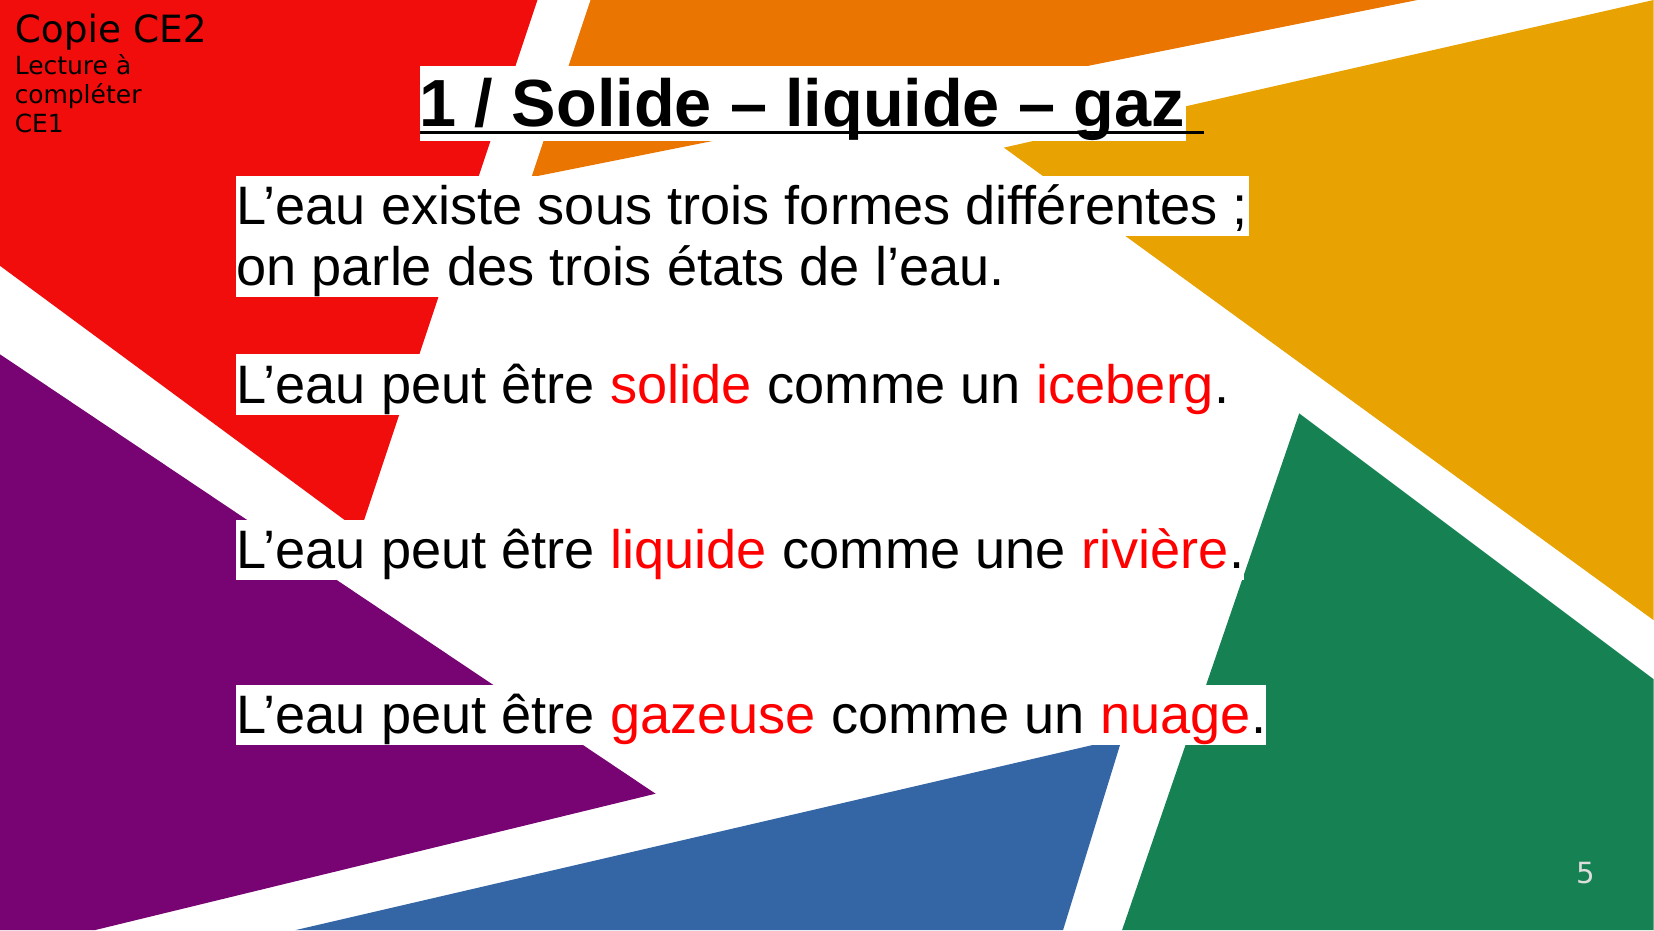

Copie CE2
Lecture à compléter
CE1
1 / Solide – liquide – gaz
# L’eau existe sous trois formes différentes ; on parle des trois états de l’eau.
L’eau peut être solide comme un iceberg.
L’eau peut être liquide comme une rivière.
L’eau peut être gazeuse comme un nuage.
5